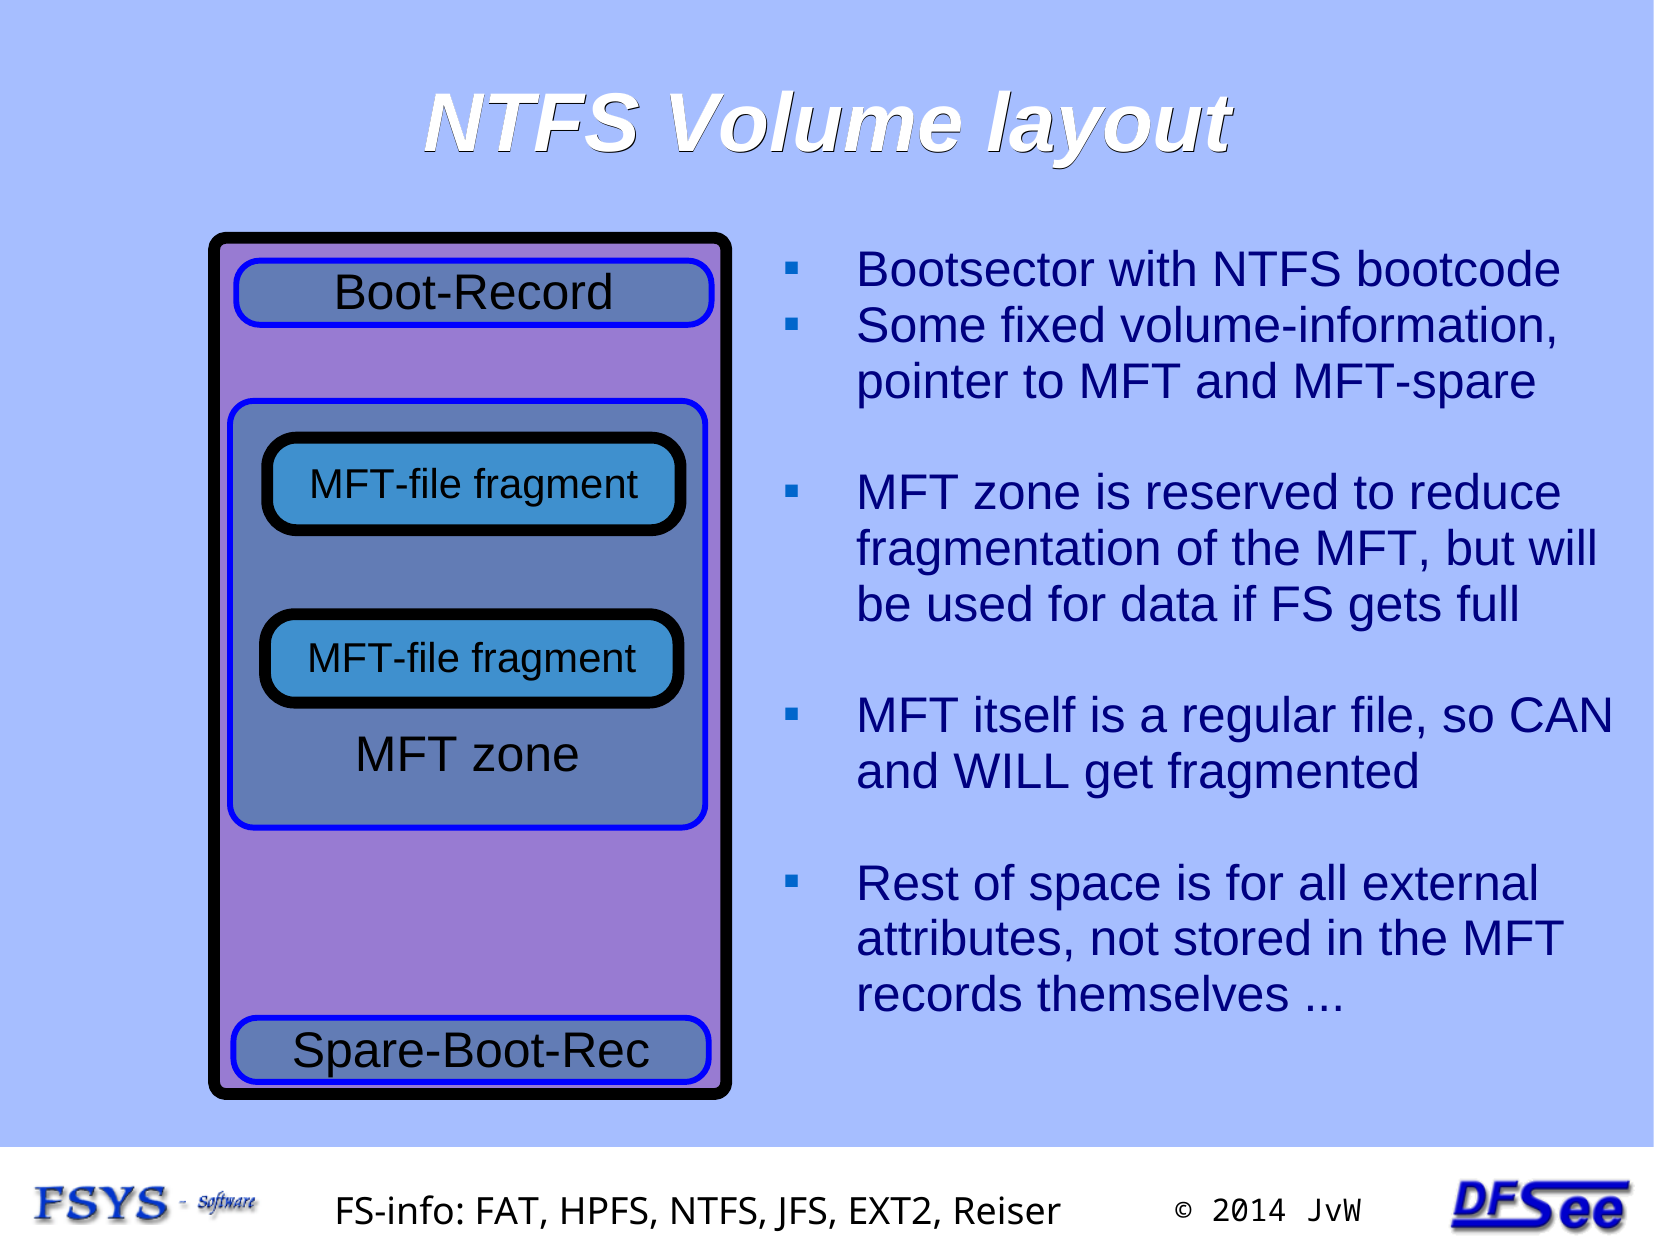

# NTFS Volume layout
Bootsector with NTFS bootcode
Some fixed volume-information,
pointer to MFT and MFT-spare
MFT zone is reserved to reduce fragmentation of the MFT, but will
be used for data if FS gets full
MFT itself is a regular file, so CAN and WILL get fragmented
Rest of space is for all external
attributes, not stored in the MFT
records themselves ...
Boot-Record
MFT zone
MFT-file fragment
MFT-file fragment
Spare-Boot-Rec